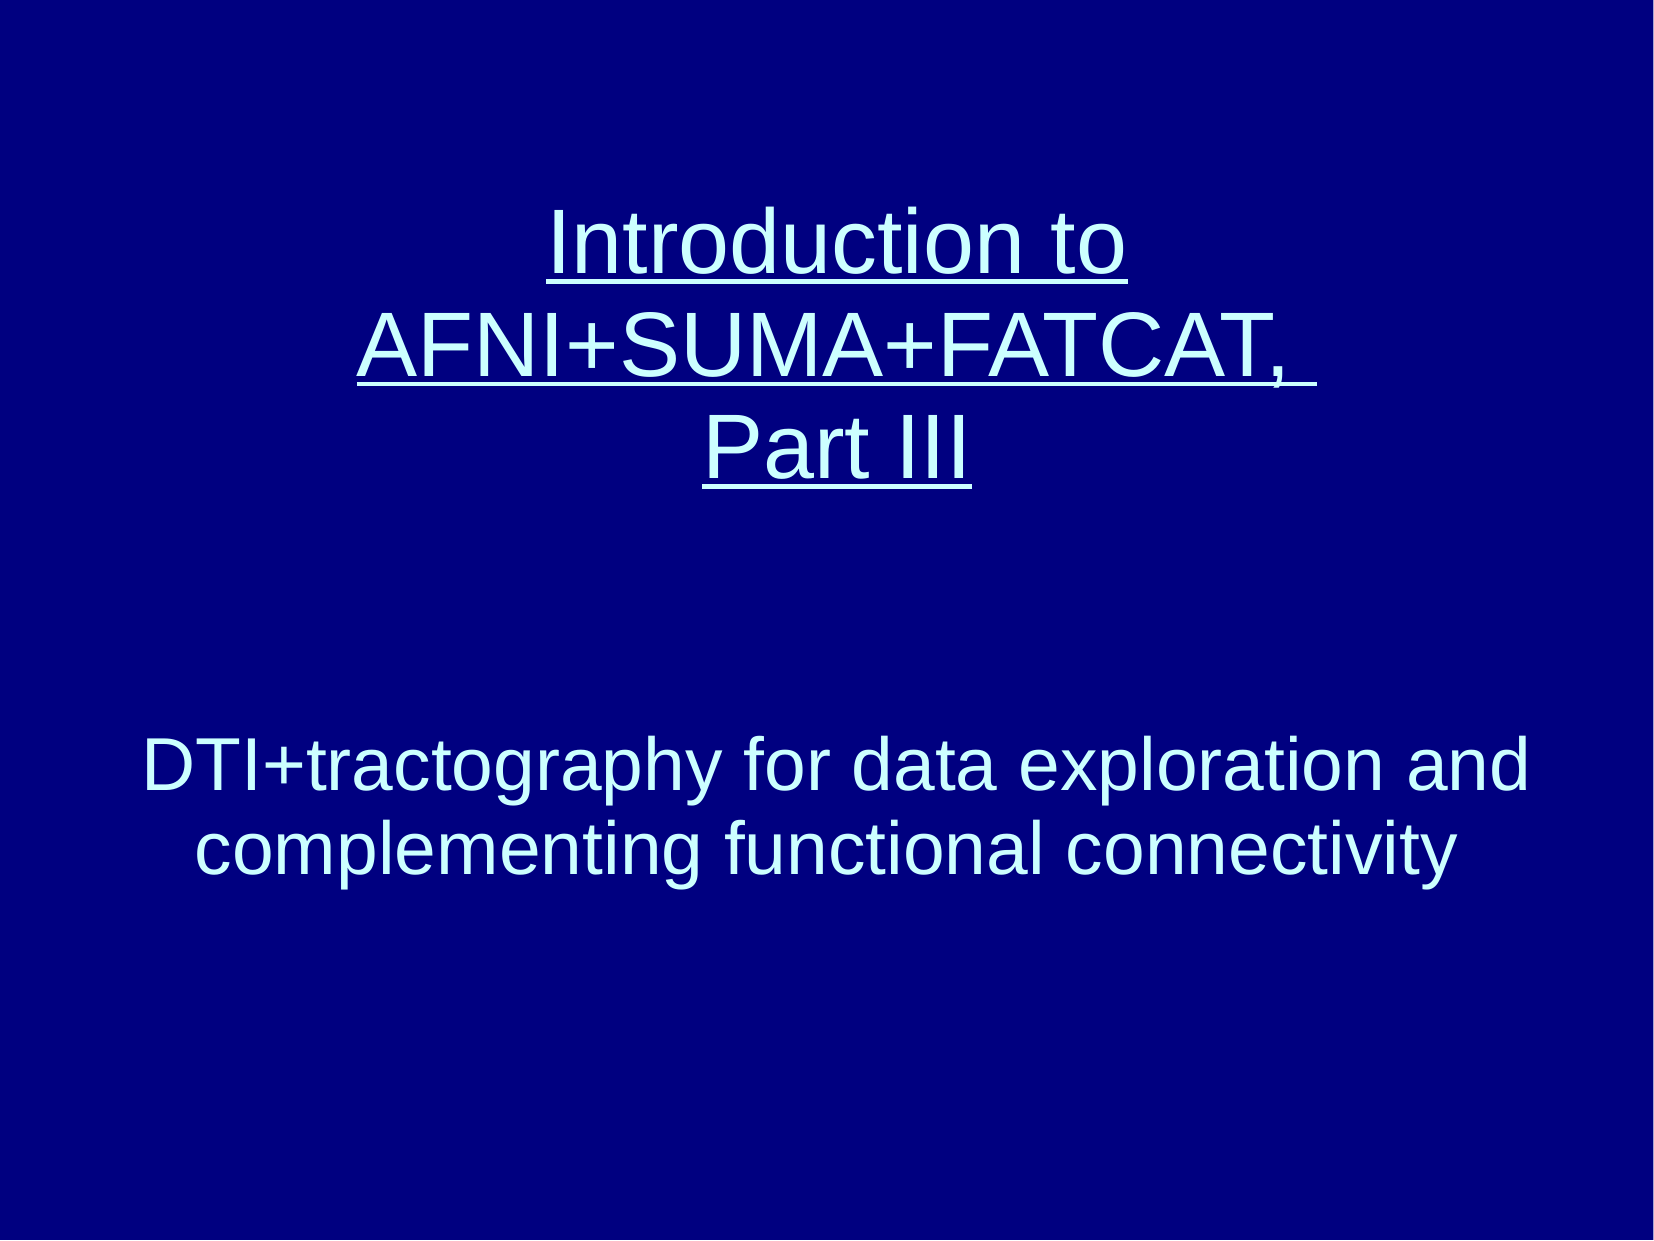

# Introduction to AFNI+SUMA+FATCAT, Part III DTI+tractography for data exploration and complementing functional connectivity